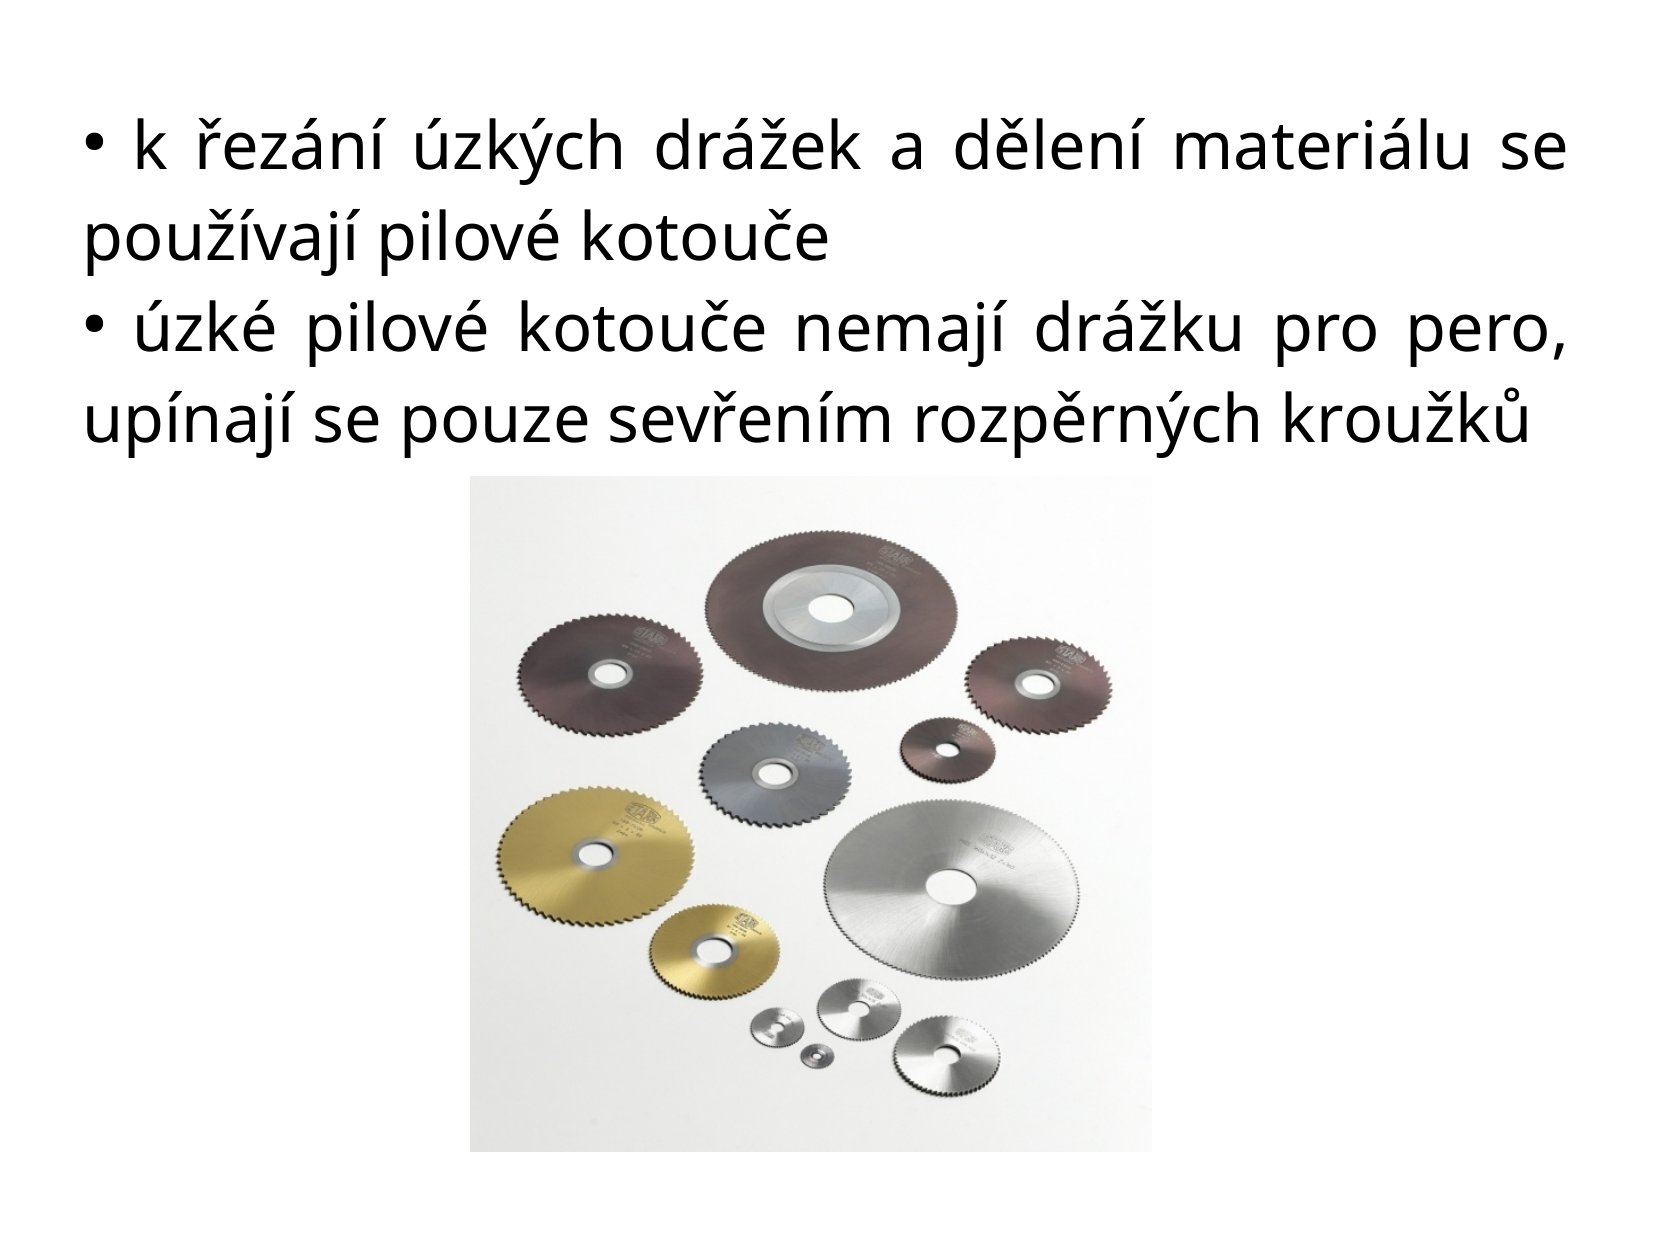

# k řezání úzkých drážek a dělení materiálu se používají pilové kotouče
 úzké pilové kotouče nemají drážku pro pero, upínají se pouze sevřením rozpěrných kroužků